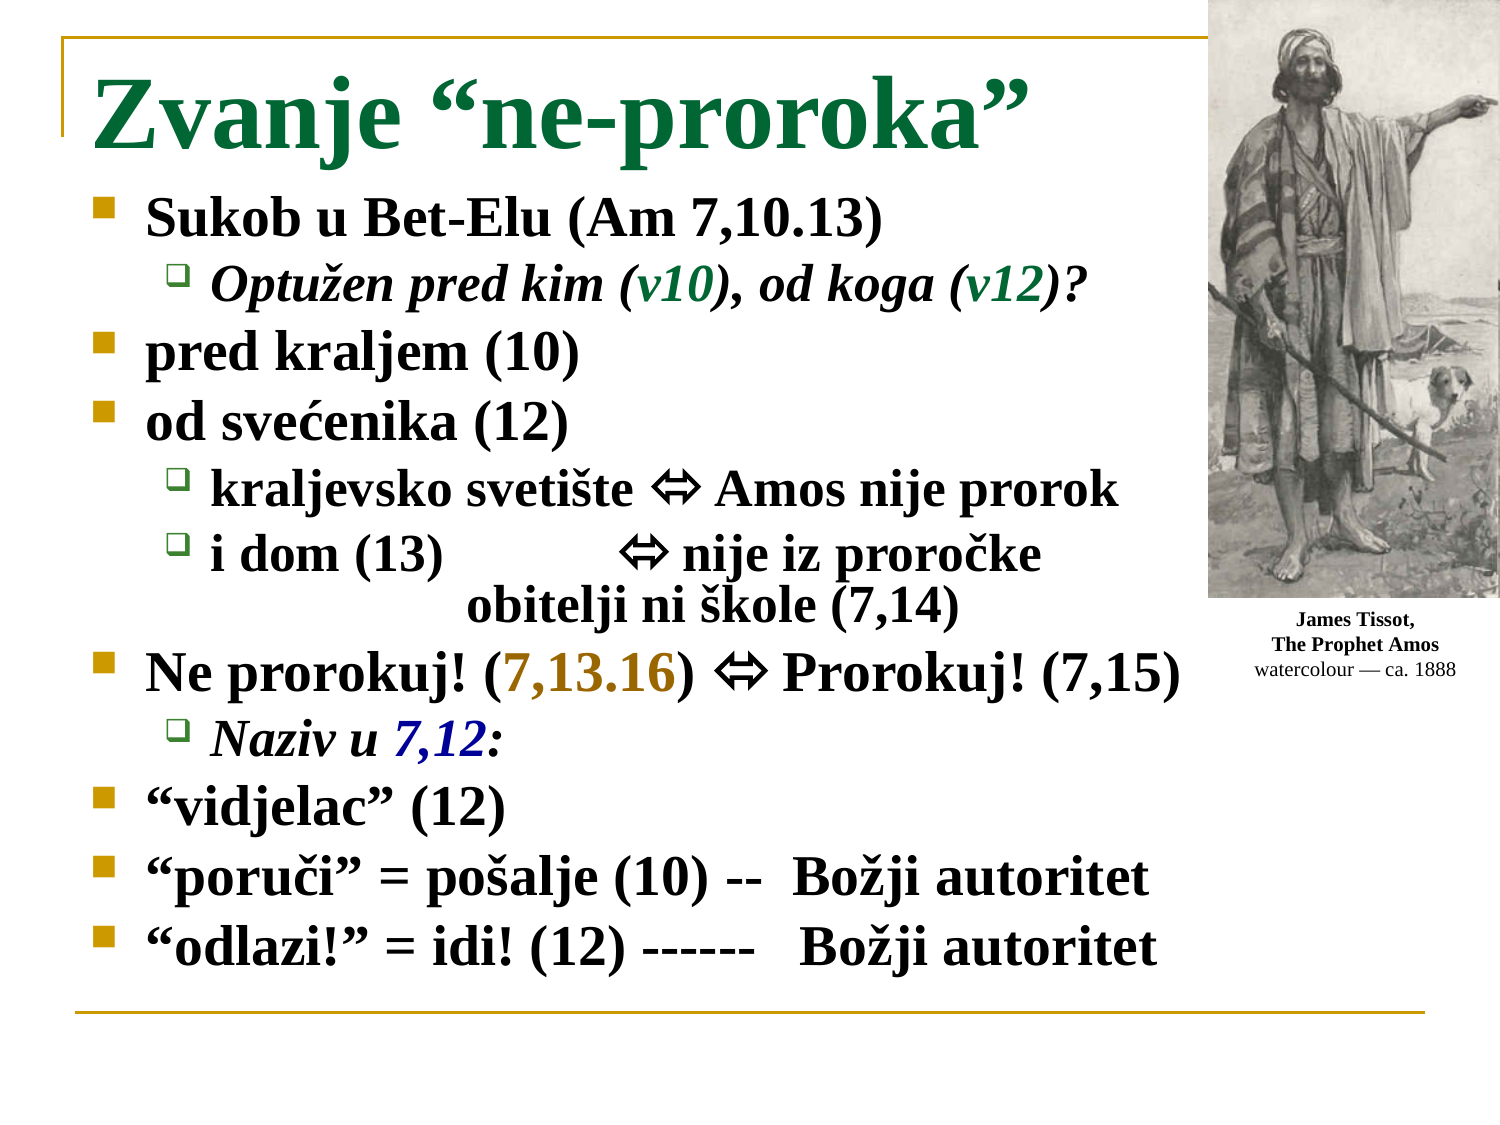

# Zvanje “ne-proroka”
Sukob u Bet-Elu (Am 7,10.13)
Optužen pred kim (v10), od koga (v12)?
pred kraljem (10)
od svećenika (12)
kraljevsko svetište  Amos nije prorok
i dom (13)	  nije iz proročke
			 obitelji ni škole (7,14)
Ne prorokuj! (7,13.16)  Prorokuj! (7,15)
Naziv u 7,12:
“vidjelac” (12)
“poruči” = pošalje (10) -- Božji autoritet
“odlazi!” = idi! (12) ------ Božji autoritet
James Tissot,
The Prophet Amos
watercolour — ca. 1888